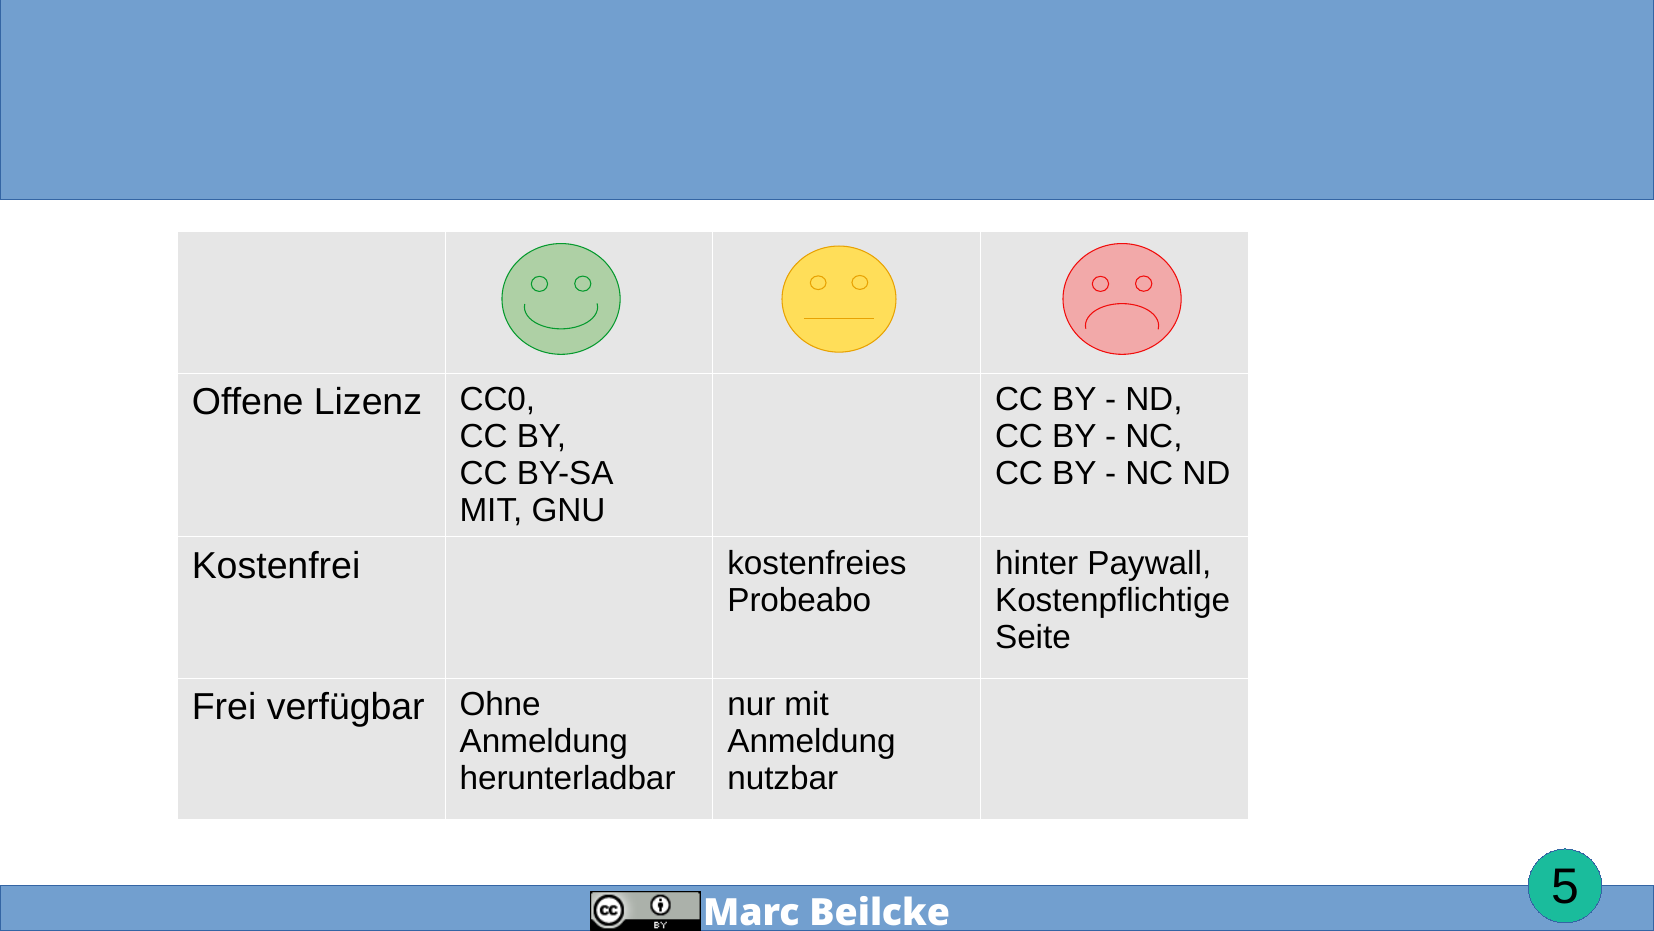

| | | | |
| --- | --- | --- | --- |
| Offene Lizenz | CC0, CC BY, CC BY-SA MIT, GNU | | CC BY - ND, CC BY - NC, CC BY - NC ND |
| Kostenfrei | | kostenfreies Probeabo | hinter Paywall, Kostenpflichtige Seite |
| Frei verfügbar | Ohne Anmeldung herunterladbar | nur mit Anmeldung nutzbar | |
#
Marc Beilcke